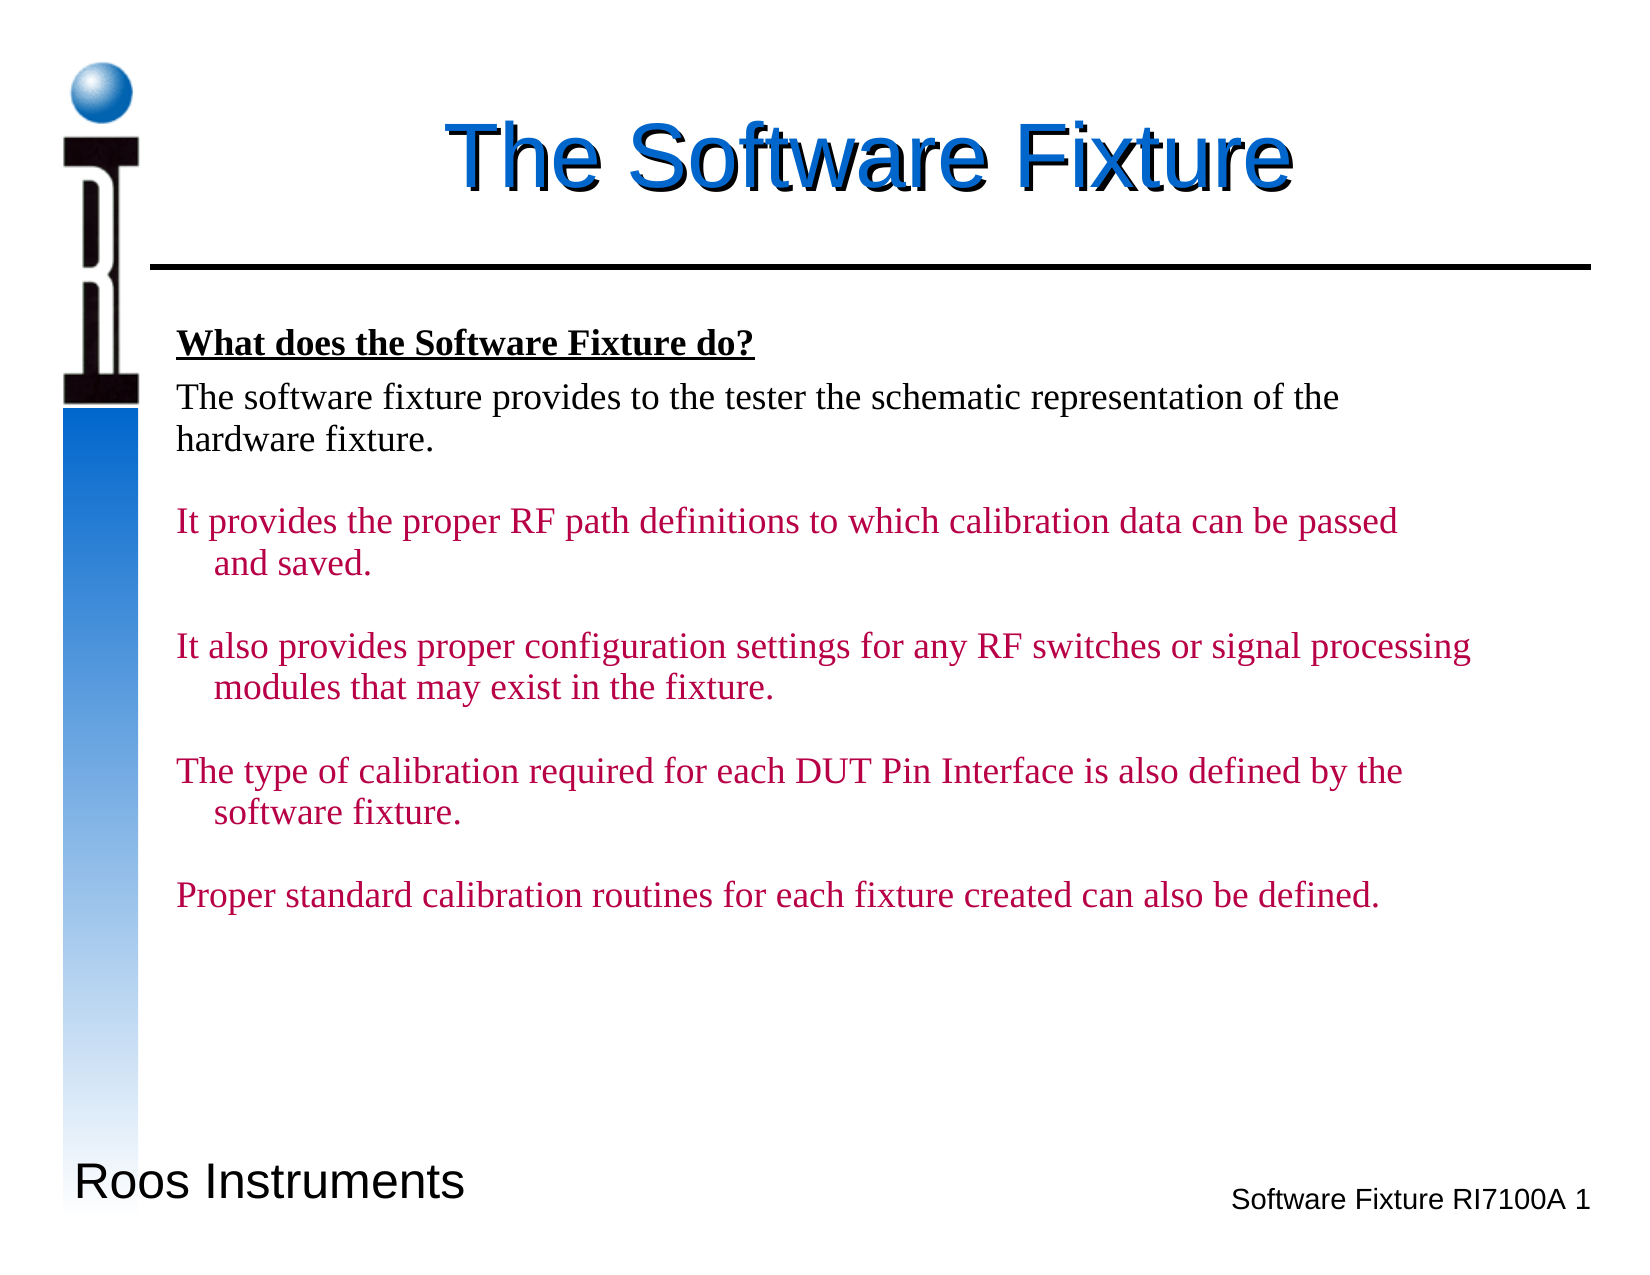

# The Software Fixture
What does the Software Fixture do?
The software fixture provides to the tester the schematic representation of the
hardware fixture.
It provides the proper RF path definitions to which calibration data can be passed
 and saved.
It also provides proper configuration settings for any RF switches or signal processing
 modules that may exist in the fixture.
The type of calibration required for each DUT Pin Interface is also defined by the
 software fixture.
Proper standard calibration routines for each fixture created can also be defined.
1